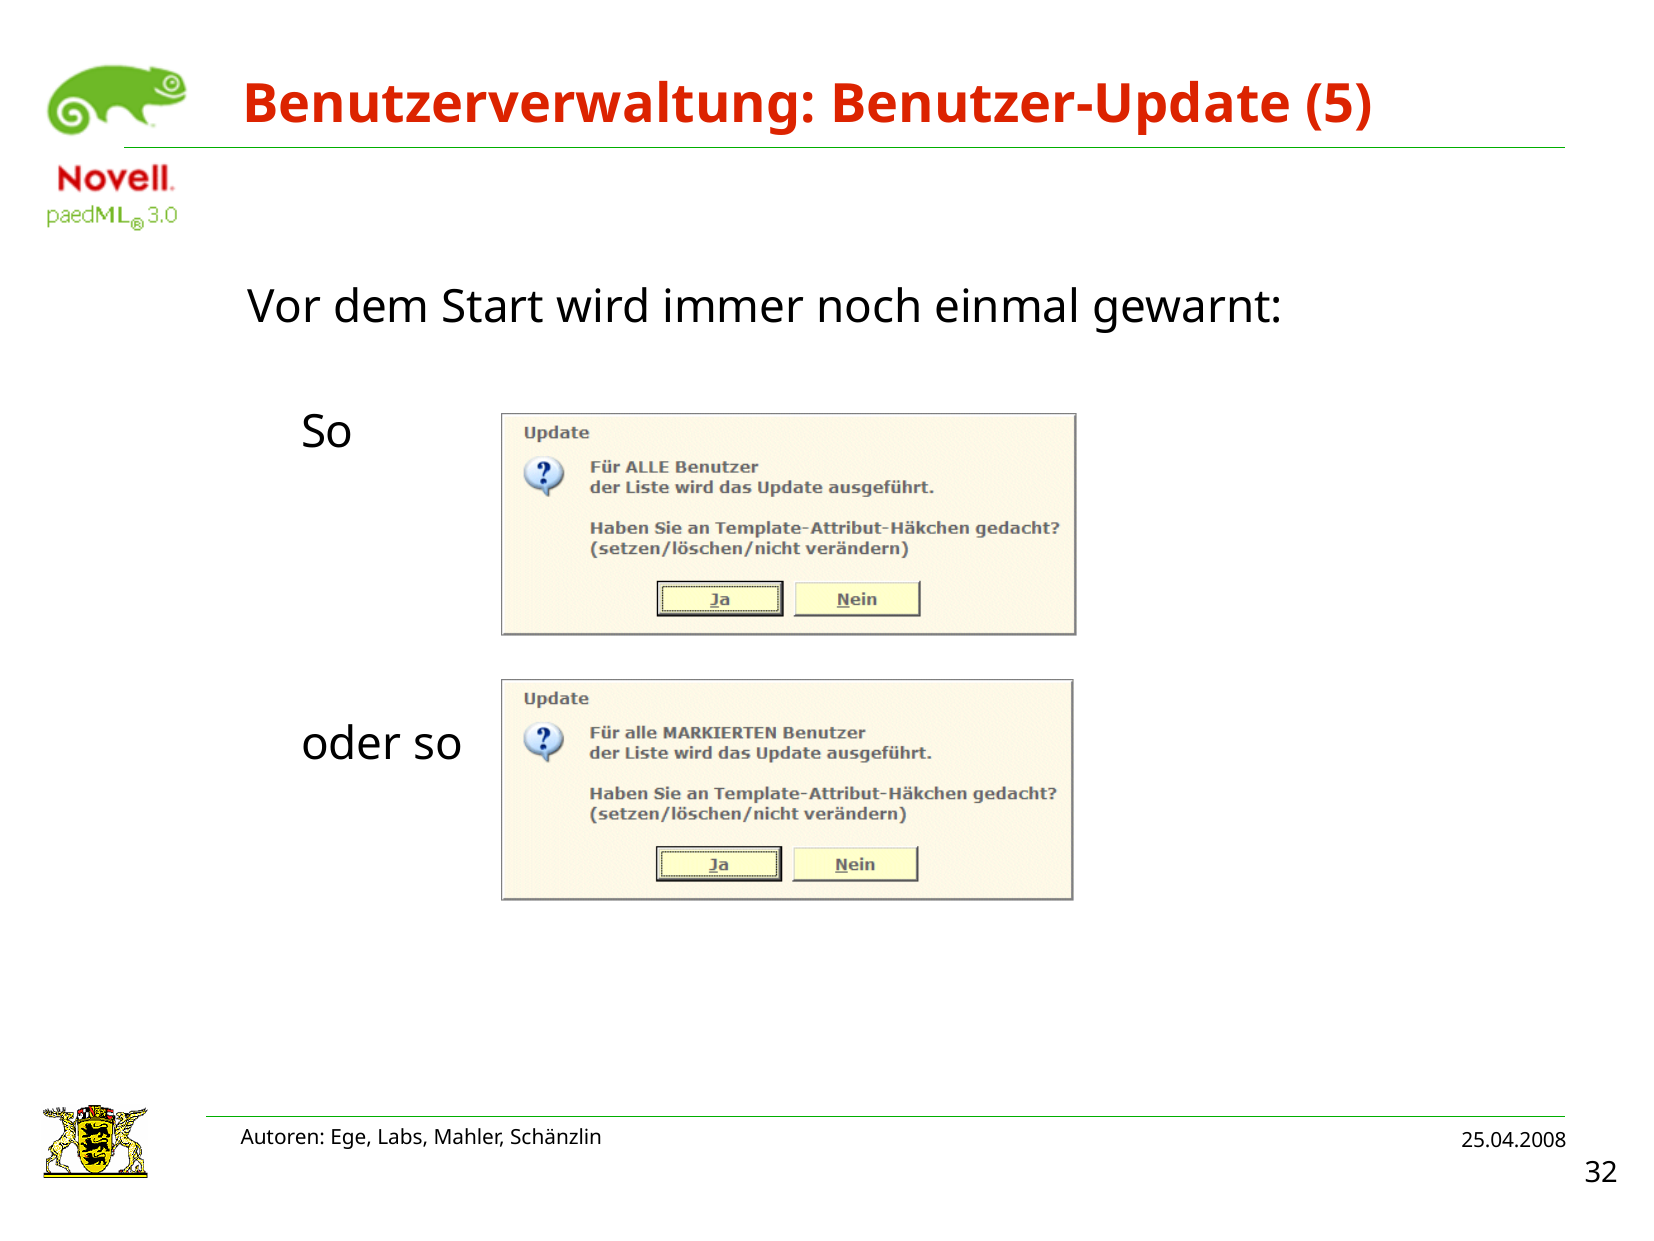

# Benutzerverwaltung: Benutzer-Update (5)
Vor dem Start wird immer noch einmal gewarnt:
So
oder so
Autoren: Ege, Labs, Mahler, Schänzlin
25.04.2008
32